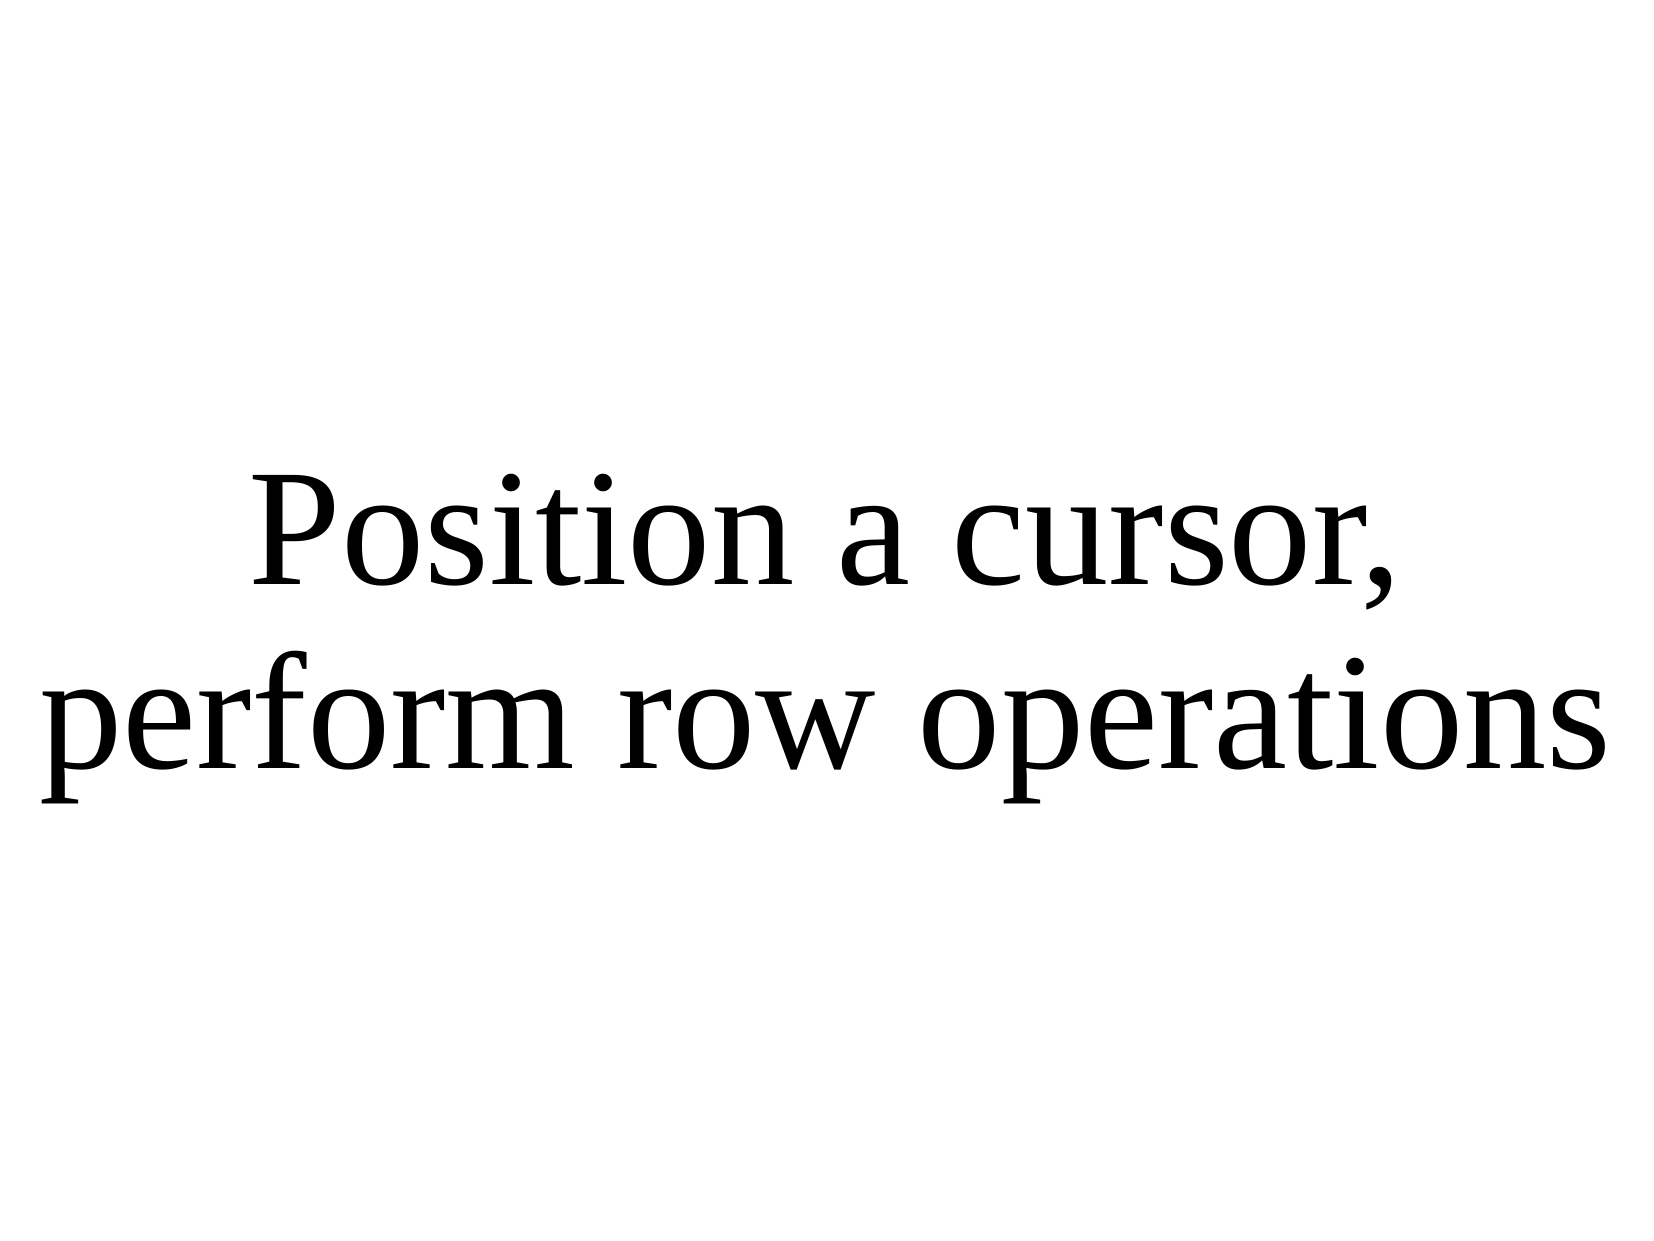

# Position a cursor, perform row operations